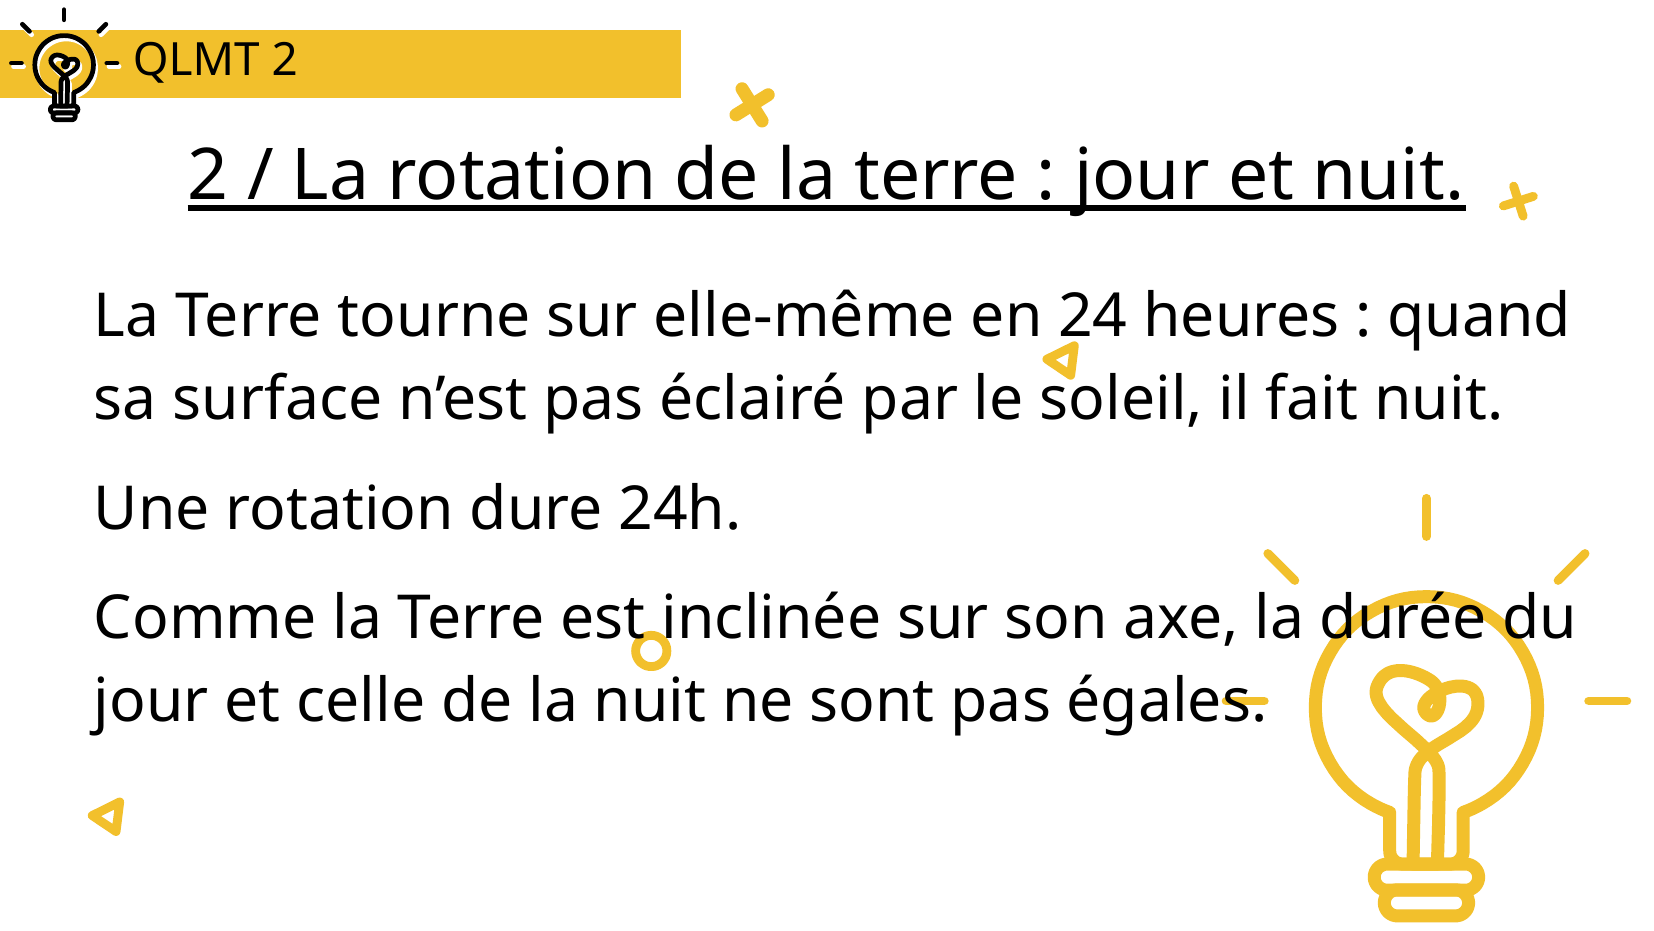

QLMT 2
# 2 / La rotation de la terre : jour et nuit.
La Terre tourne sur elle-même en 24 heures : quand sa surface n’est pas éclairé par le soleil, il fait nuit.
Une rotation dure 24h.
Comme la Terre est inclinée sur son axe, la durée du jour et celle de la nuit ne sont pas égales.